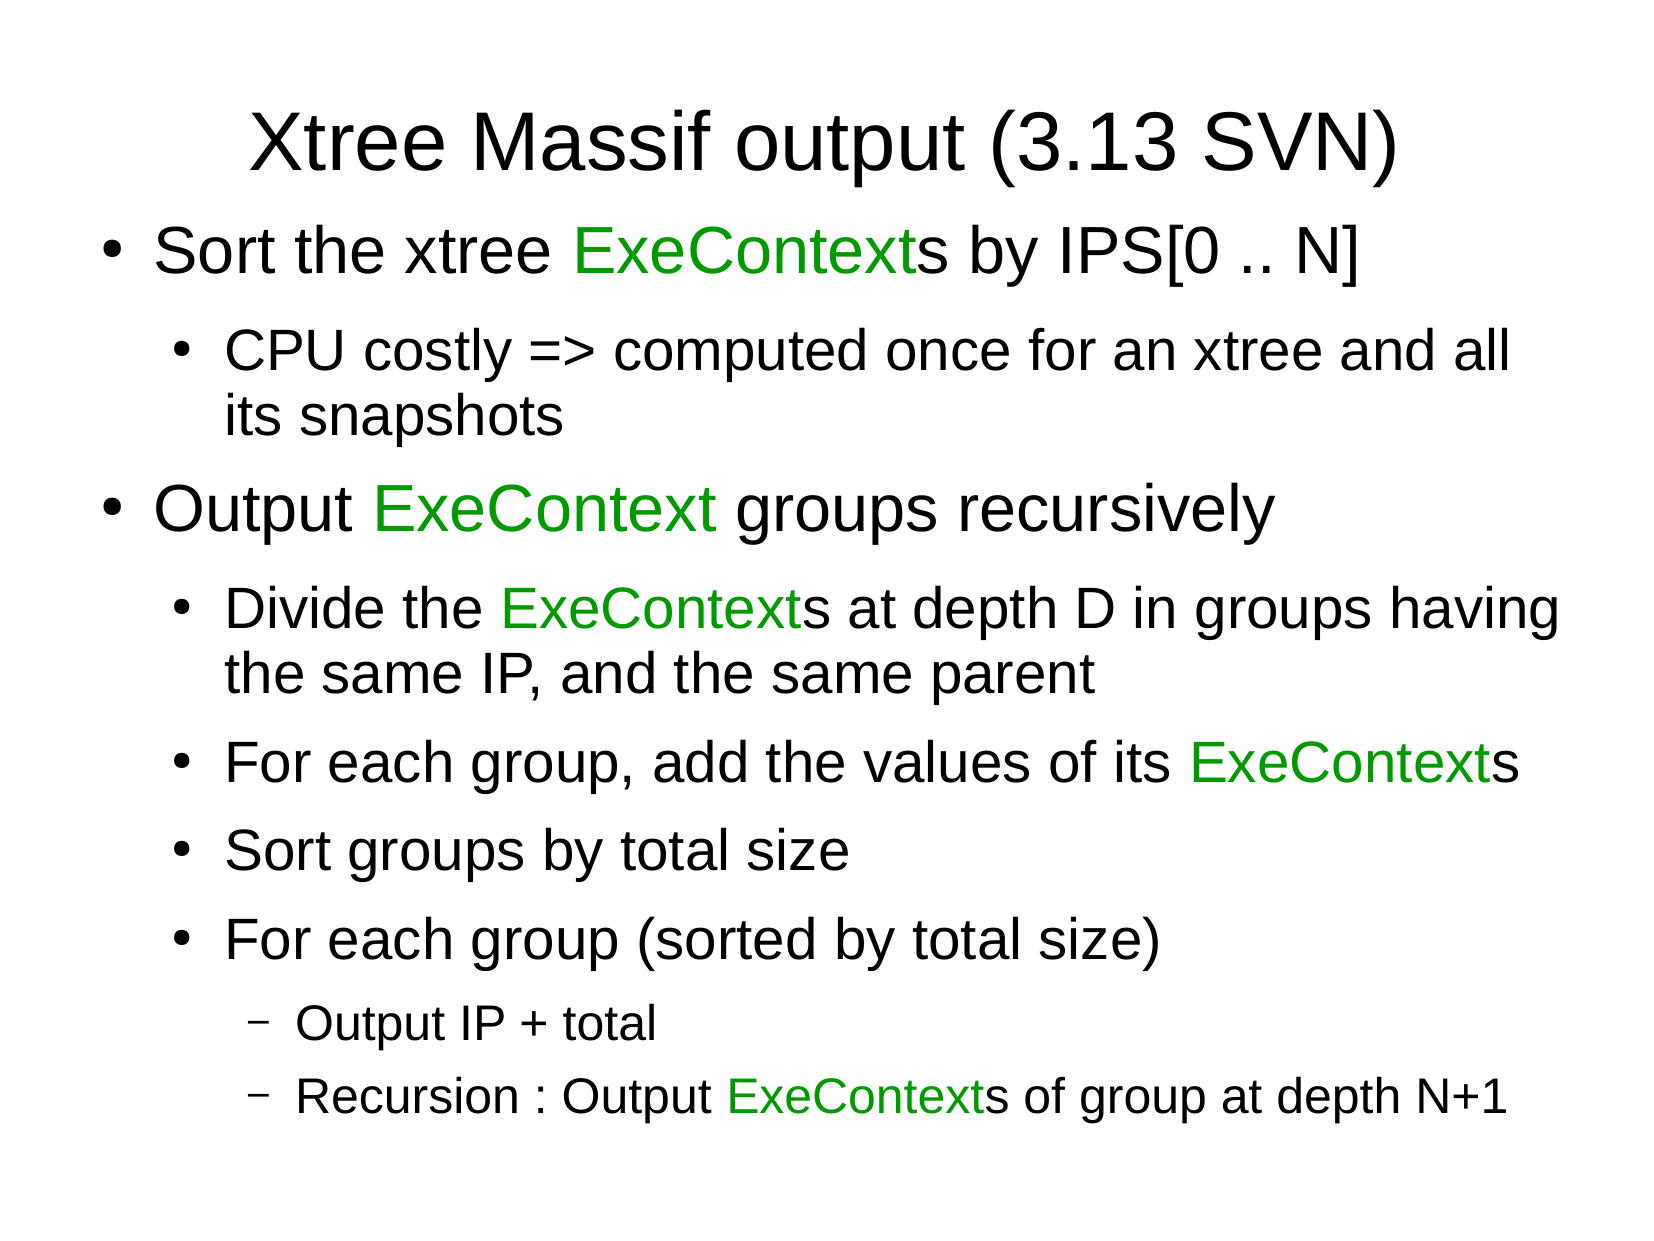

# Xtree Massif output (3.13 SVN)
Sort the xtree ExeContexts by IPS[0 .. N]
CPU costly => computed once for an xtree and all its snapshots
Output ExeContext groups recursively
Divide the ExeContexts at depth D in groups having the same IP, and the same parent
For each group, add the values of its ExeContexts
Sort groups by total size
For each group (sorted by total size)
Output IP + total
Recursion : Output ExeContexts of group at depth N+1